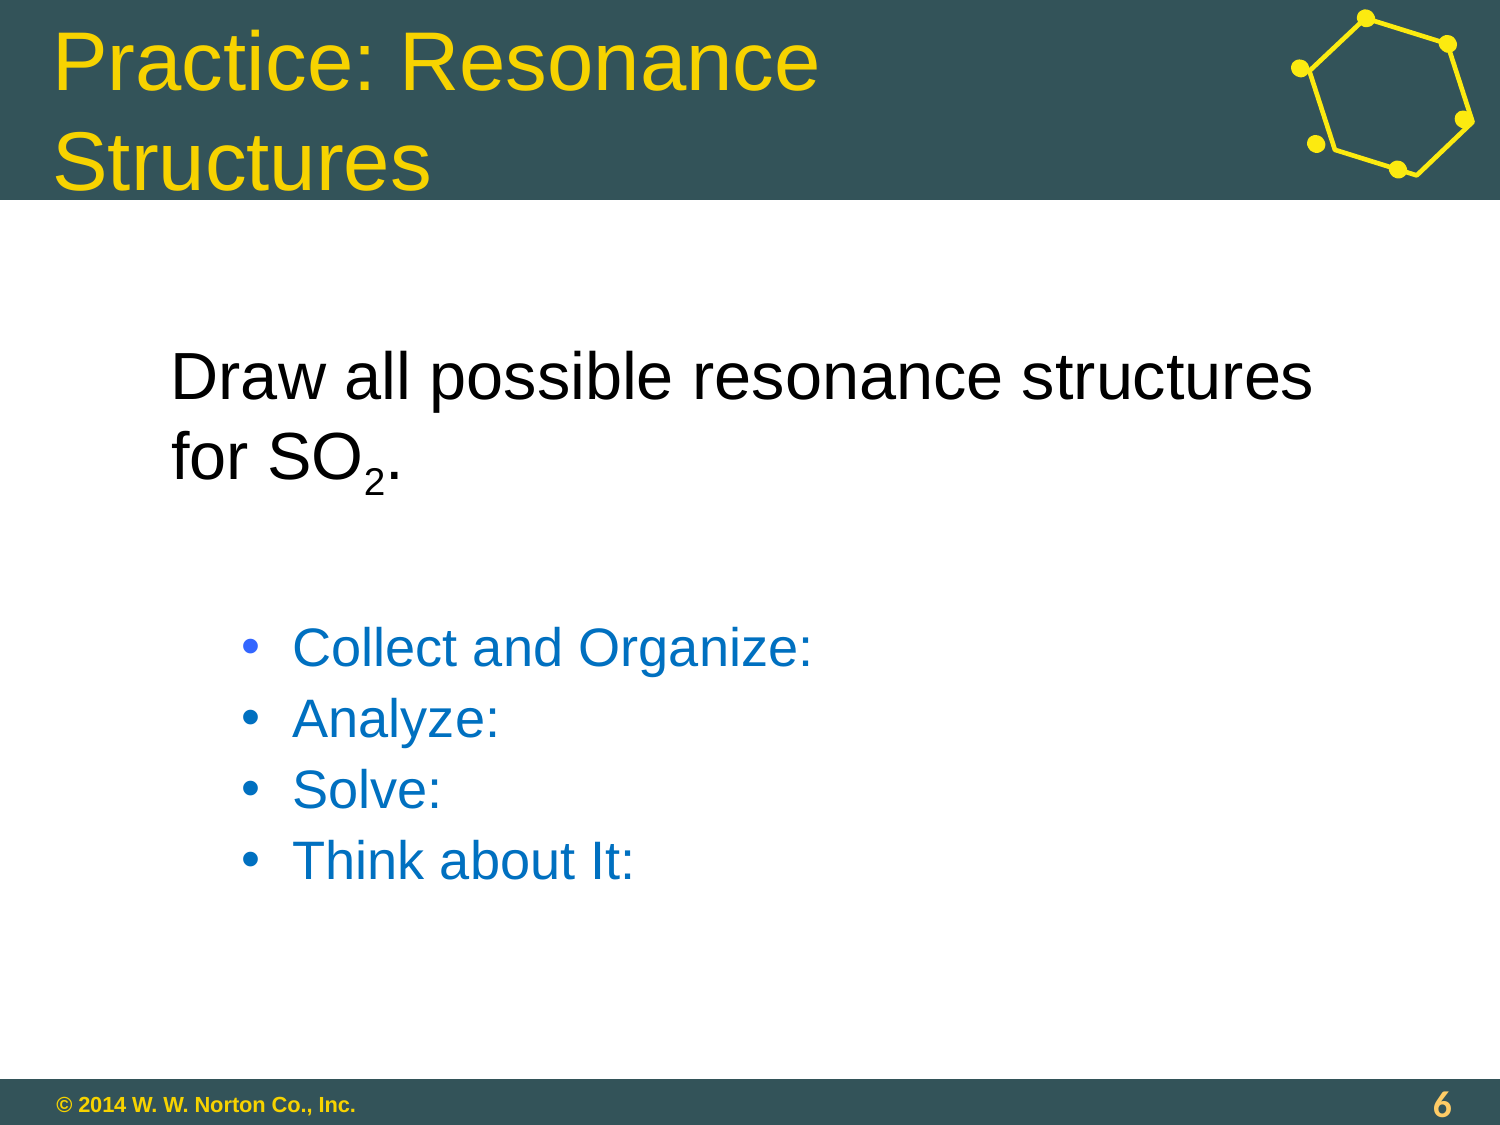

Practice: Resonance Structures
# Draw all possible resonance structures for SO2.
 Collect and Organize:
 Analyze:
 Solve:
 Think about It: